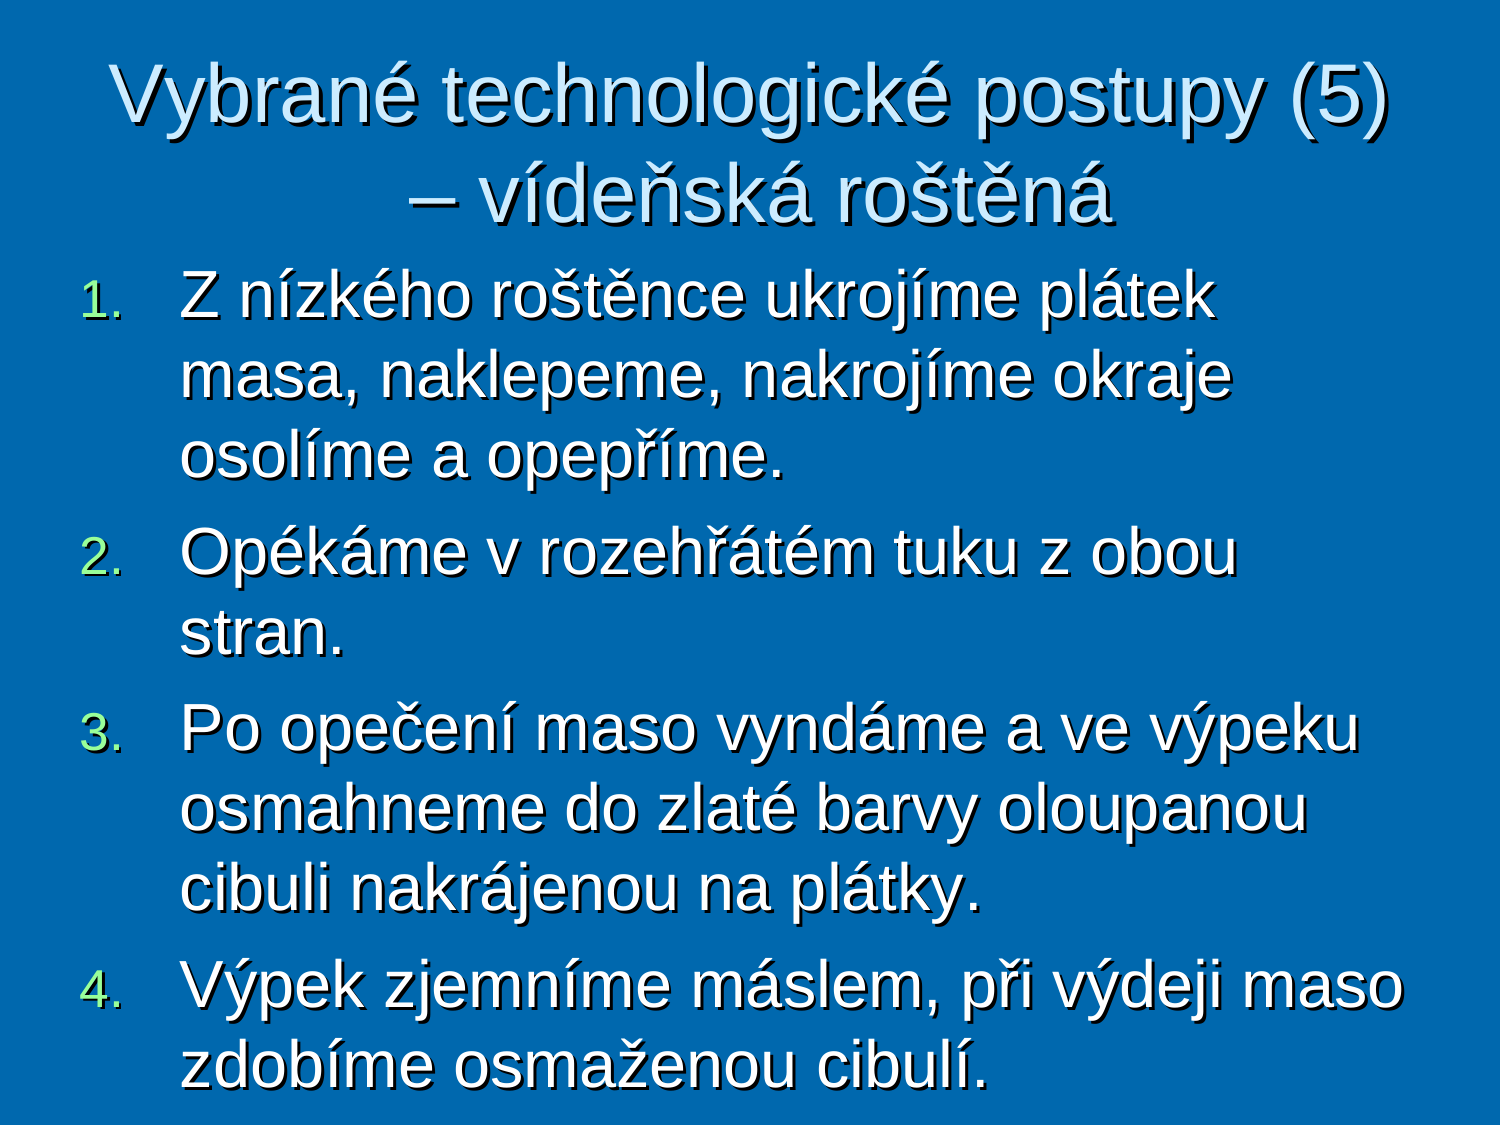

# Vybrané technologické postupy (5) – vídeňská roštěná
Z nízkého roštěnce ukrojíme plátek masa, naklepeme, nakrojíme okraje osolíme a opepříme.
Opékáme v rozehřátém tuku z obou stran.
Po opečení maso vyndáme a ve výpeku osmahneme do zlaté barvy oloupanou cibuli nakrájenou na plátky.
Výpek zjemníme máslem, při výdeji maso zdobíme osmaženou cibulí.